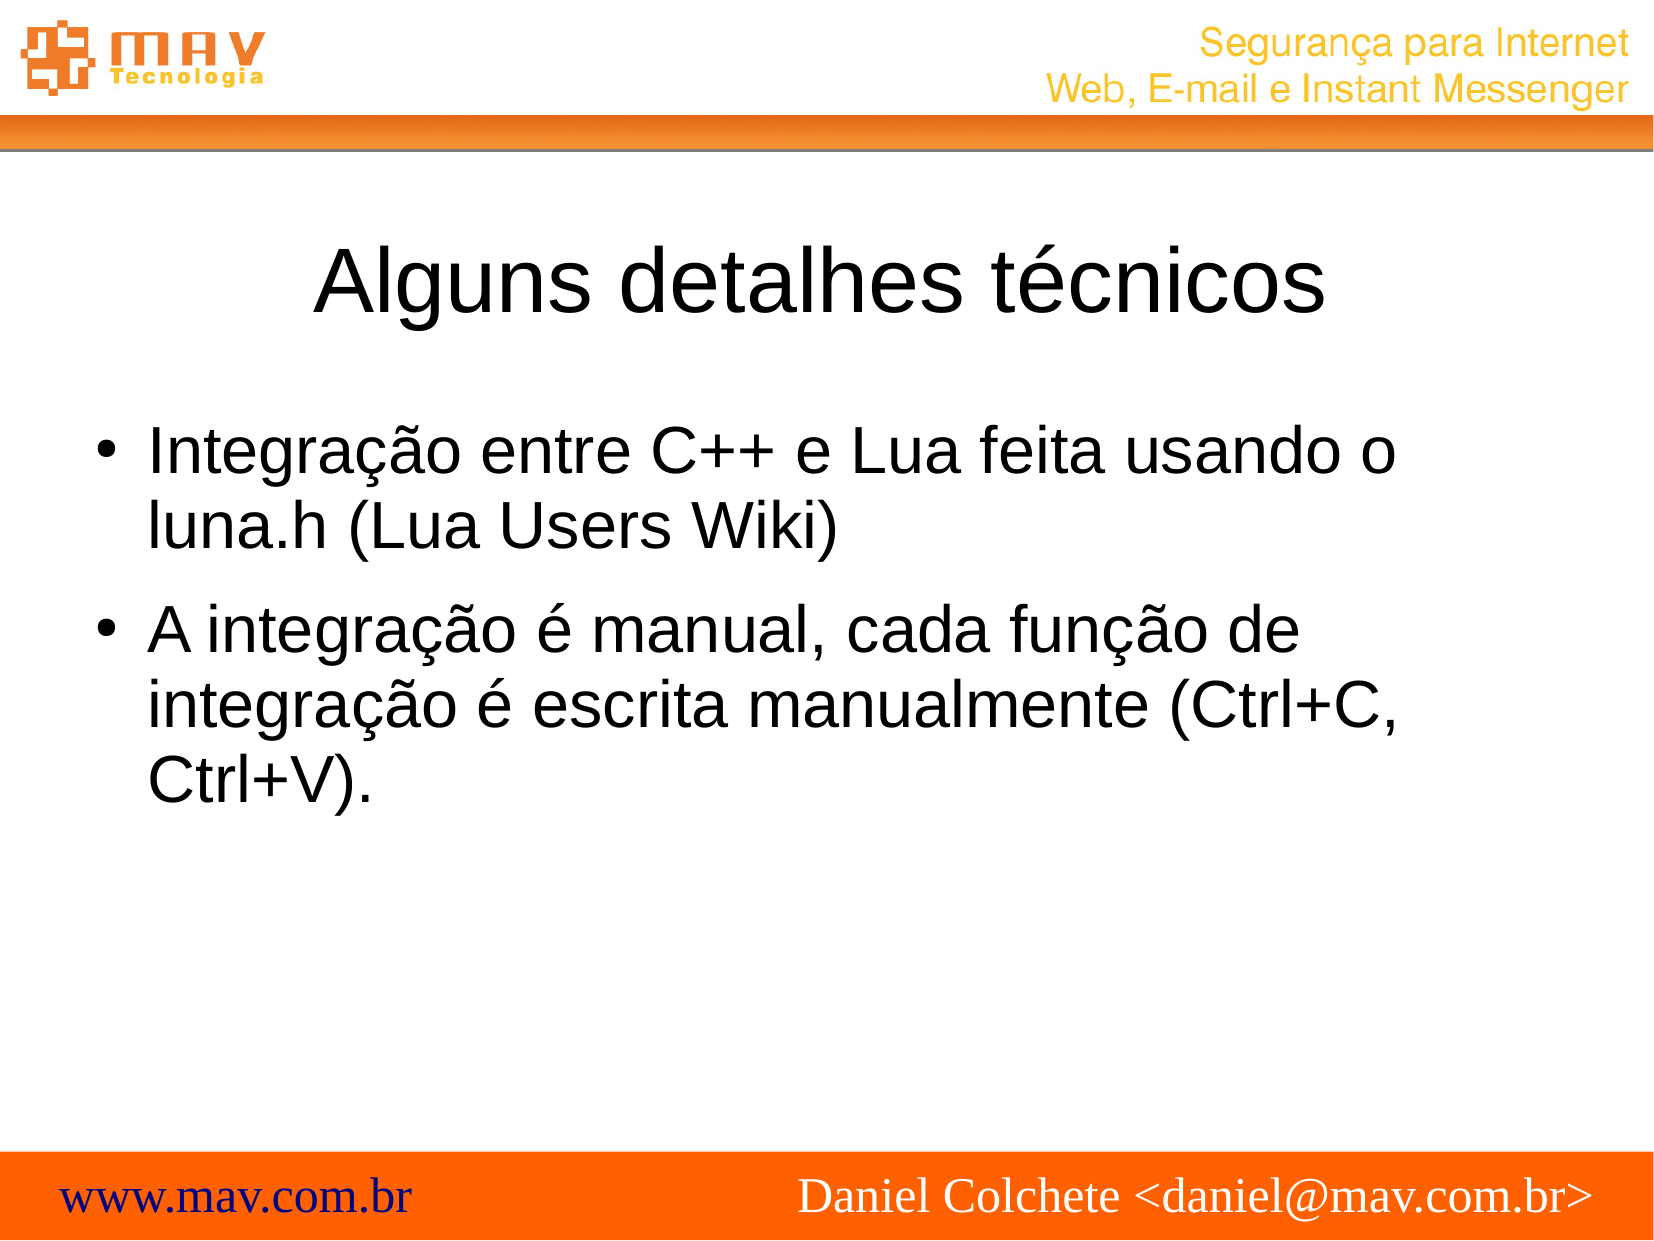

# Alguns detalhes técnicos
Integração entre C++ e Lua feita usando o luna.h (Lua Users Wiki)
A integração é manual, cada função de integração é escrita manualmente (Ctrl+C, Ctrl+V).